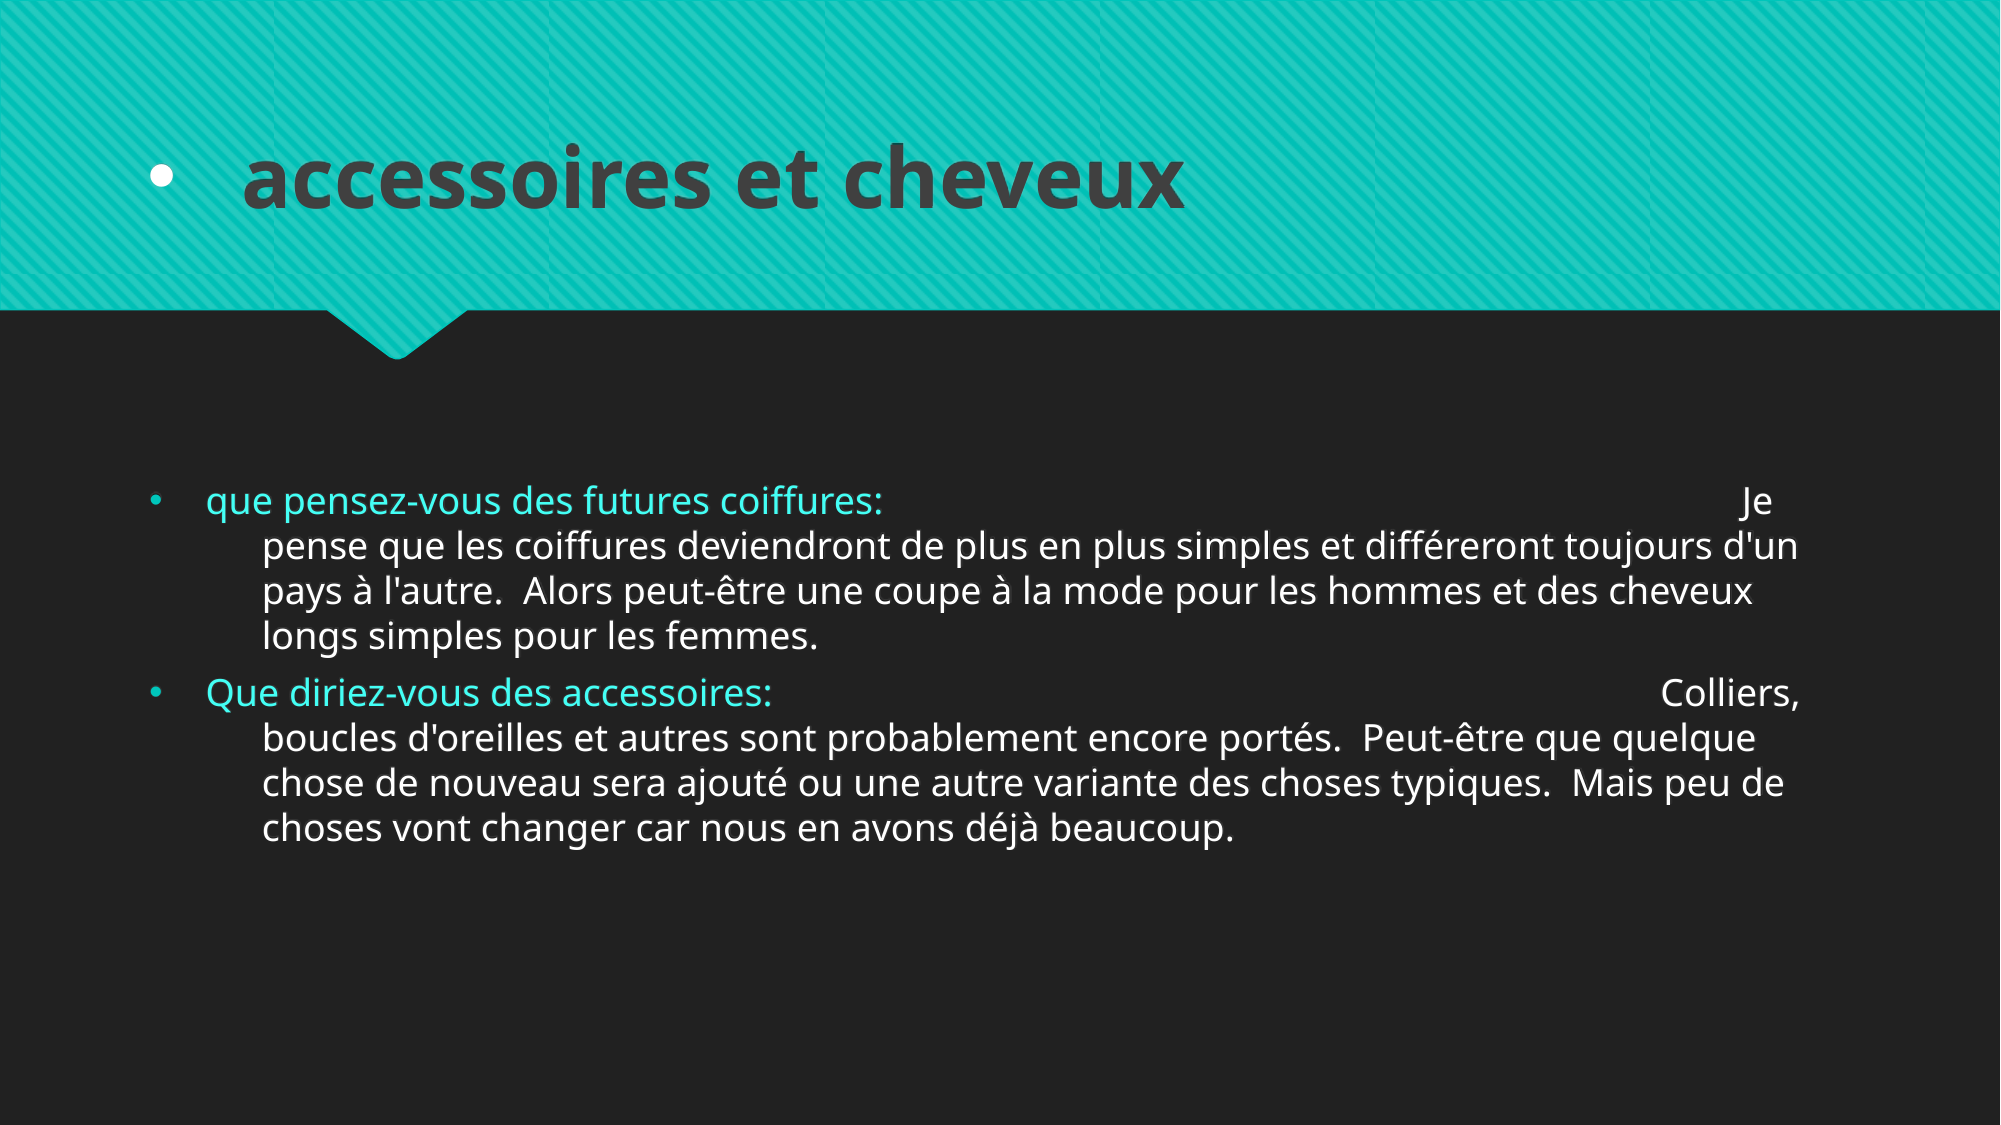

# accessoires et cheveux
que pensez-vous des futures coiffures: Je pense que les coiffures deviendront de plus en plus simples et différeront toujours d'un pays à l'autre. Alors peut-être une coupe à la mode pour les hommes et des cheveux longs simples pour les femmes.
Que diriez-vous des accessoires: Colliers, boucles d'oreilles et autres sont probablement encore portés. Peut-être que quelque chose de nouveau sera ajouté ou une autre variante des choses typiques. Mais peu de choses vont changer car nous en avons déjà beaucoup.